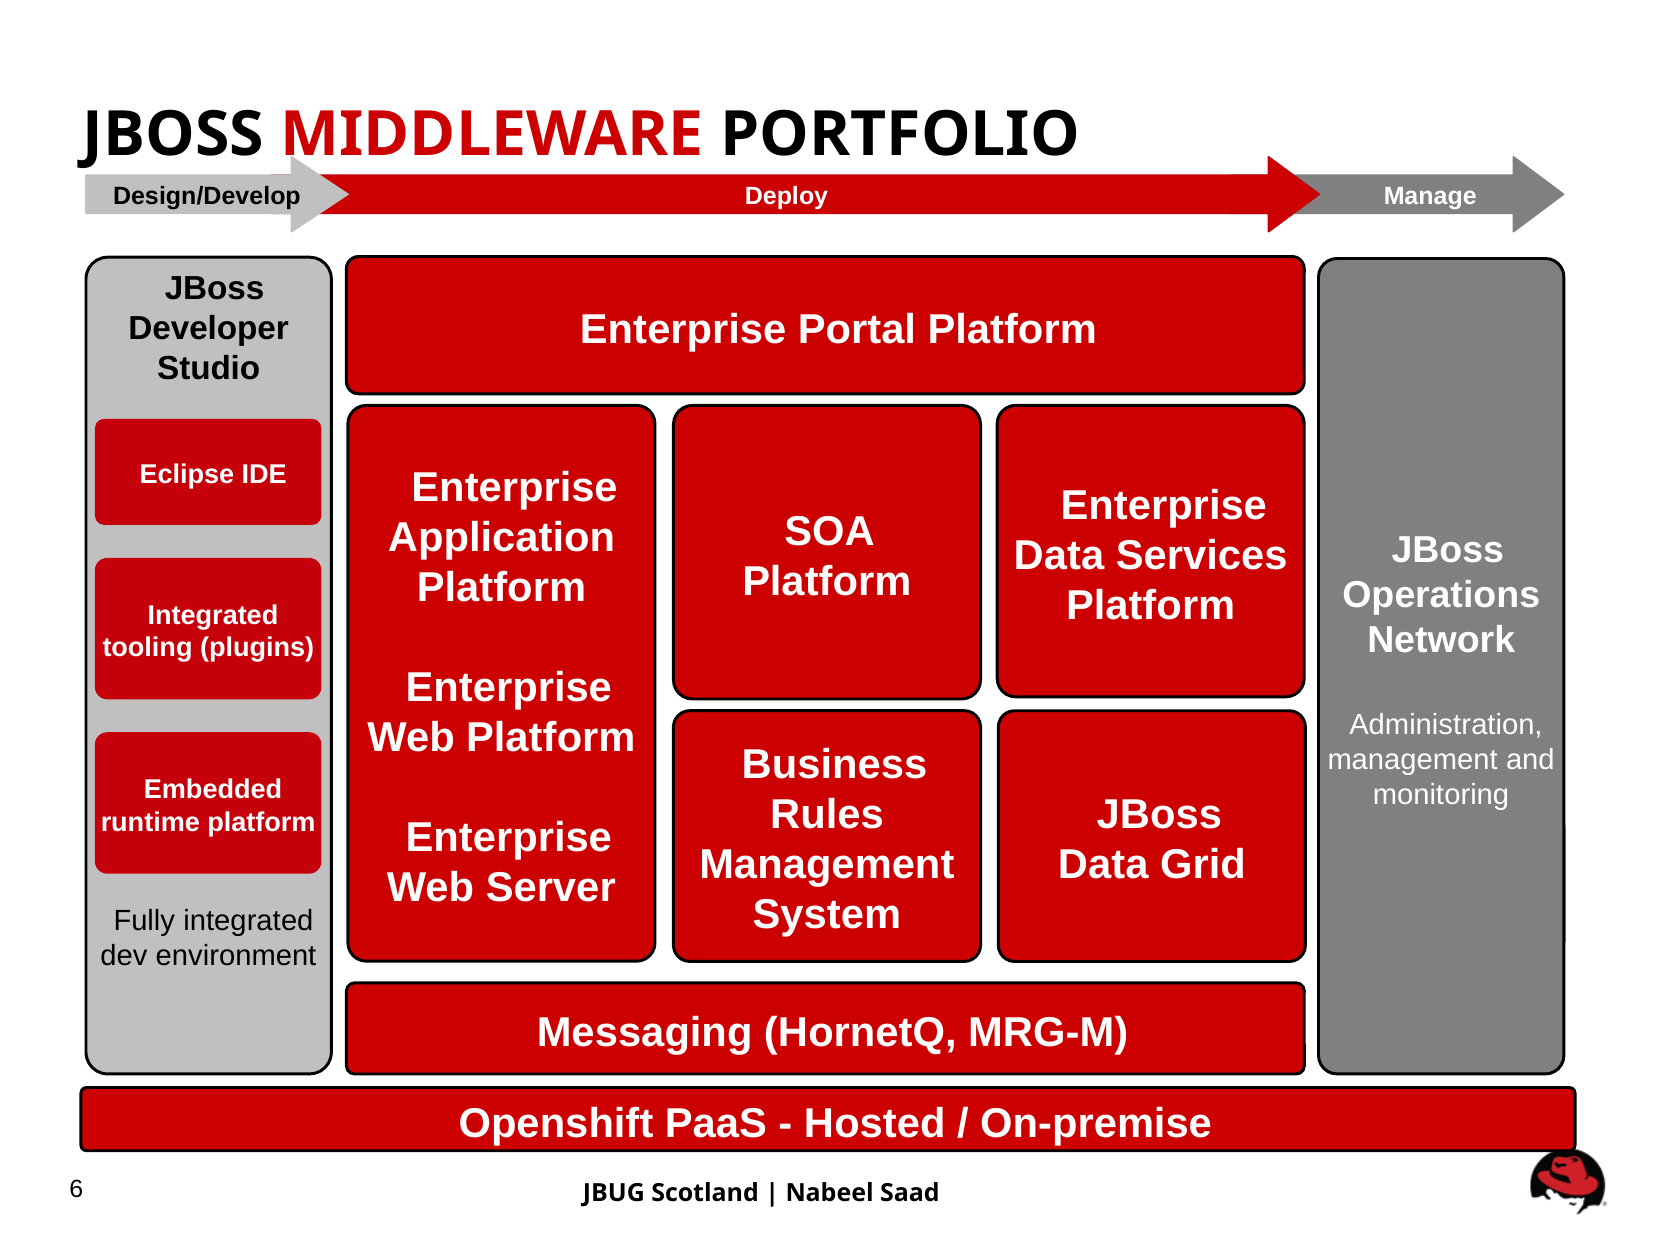

# JBOSS MIDDLEWARE PORTFOLIO
Design/Develop
Deploy
 Manage
 Enterprise Portal Platform
JBoss Developer Studio
Fully integrated dev environment
JBoss Operations Network
Administration, management and monitoring
 Enterprise Application Platform
Enterprise Web Platform
Enterprise Web Server
SOA
Platform
 Enterprise Data Services Platform
Eclipse IDE
Integrated tooling (plugins)
Business Rules Management System
JBoss
Data Grid
Embedded runtime platform
Modeshape
Metadata Repository/
Artifact gov.
Messaging (HornetQ, MRG-M)
Openshift PaaS - Hosted / On-premise
Eclipse IDE